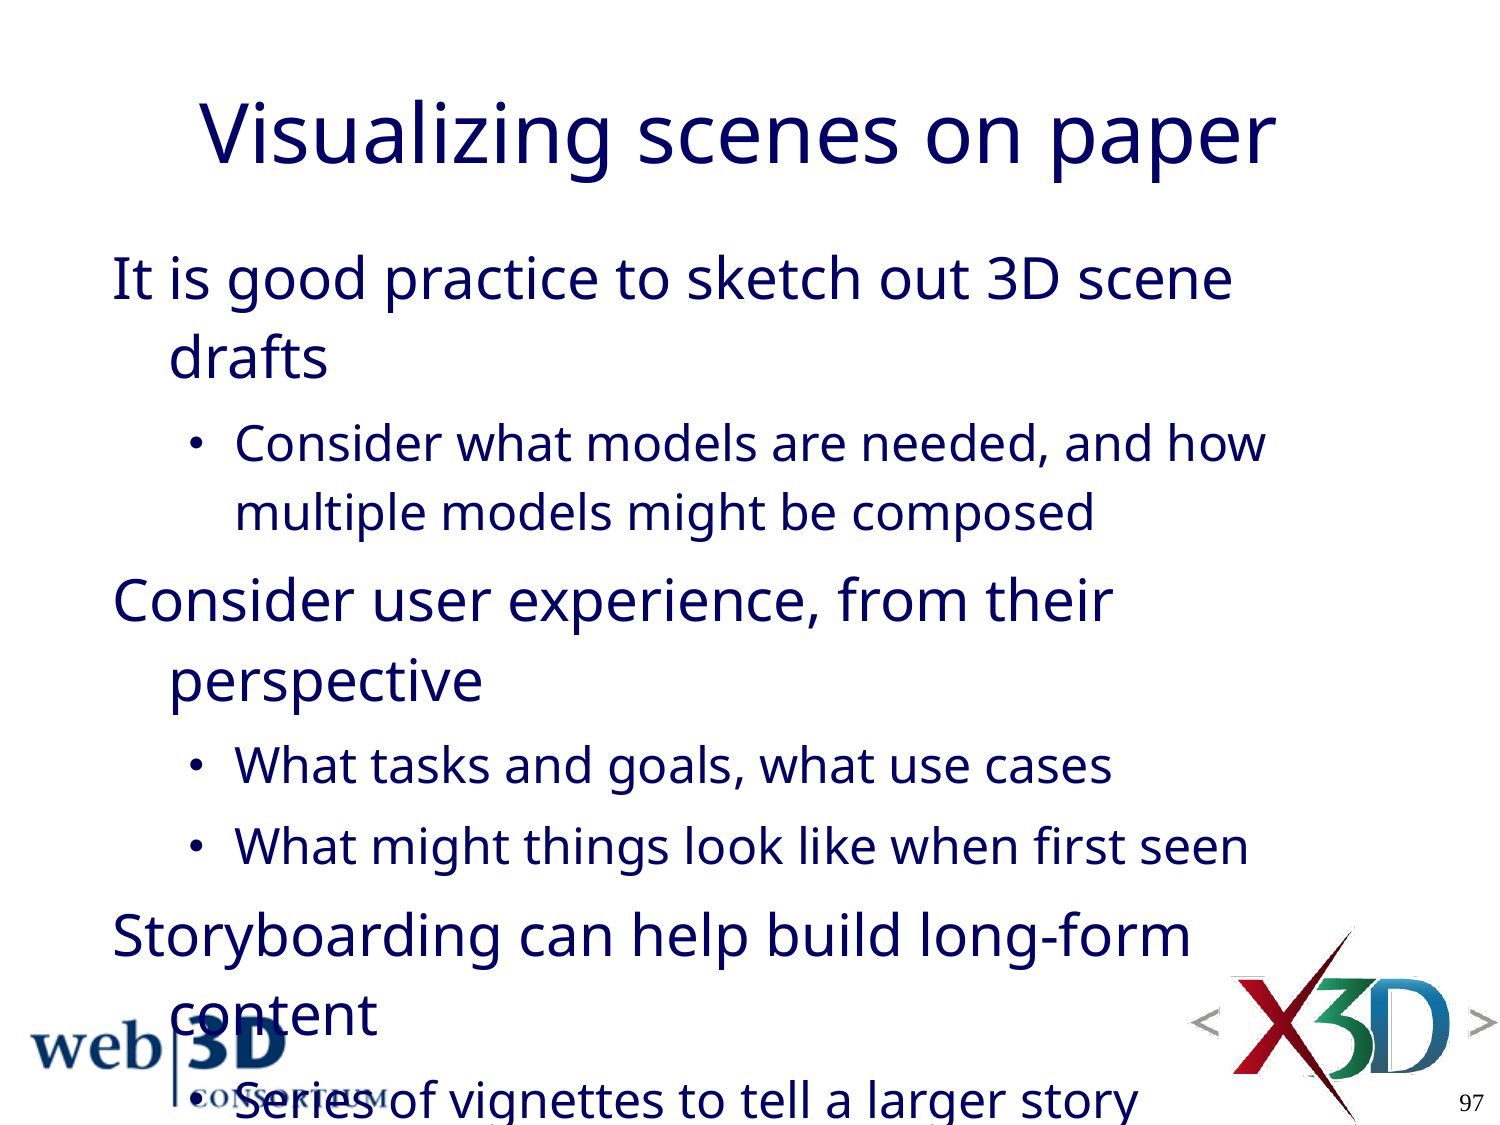

# Visualizing scenes on paper
It is good practice to sketch out 3D scene drafts
Consider what models are needed, and how multiple models might be composed
Consider user experience, from their perspective
What tasks and goals, what use cases
What might things look like when first seen
Storyboarding can help build long-form content
Series of vignettes to tell a larger story
Each scene defines needed models and behaviors
Build each piece, put them together